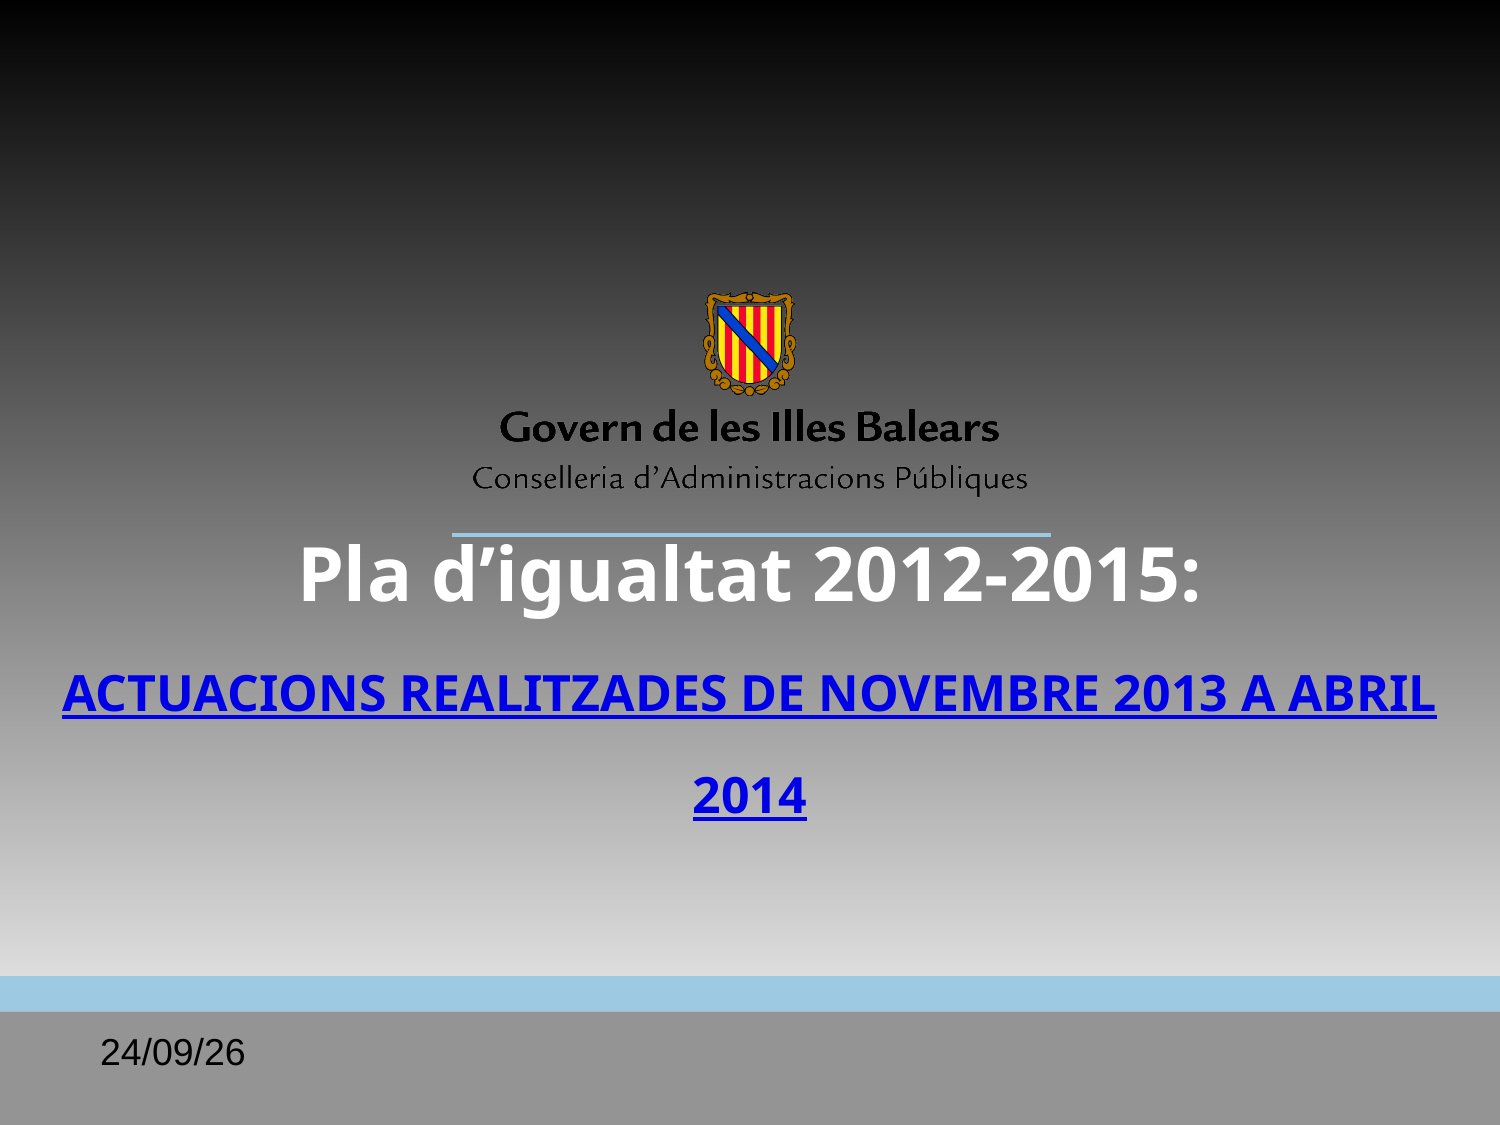

# Pla d’igualtat 2012-2015: ACTUACIONS REALITZADES DE NOVEMBRE 2013 A ABRIL 2014